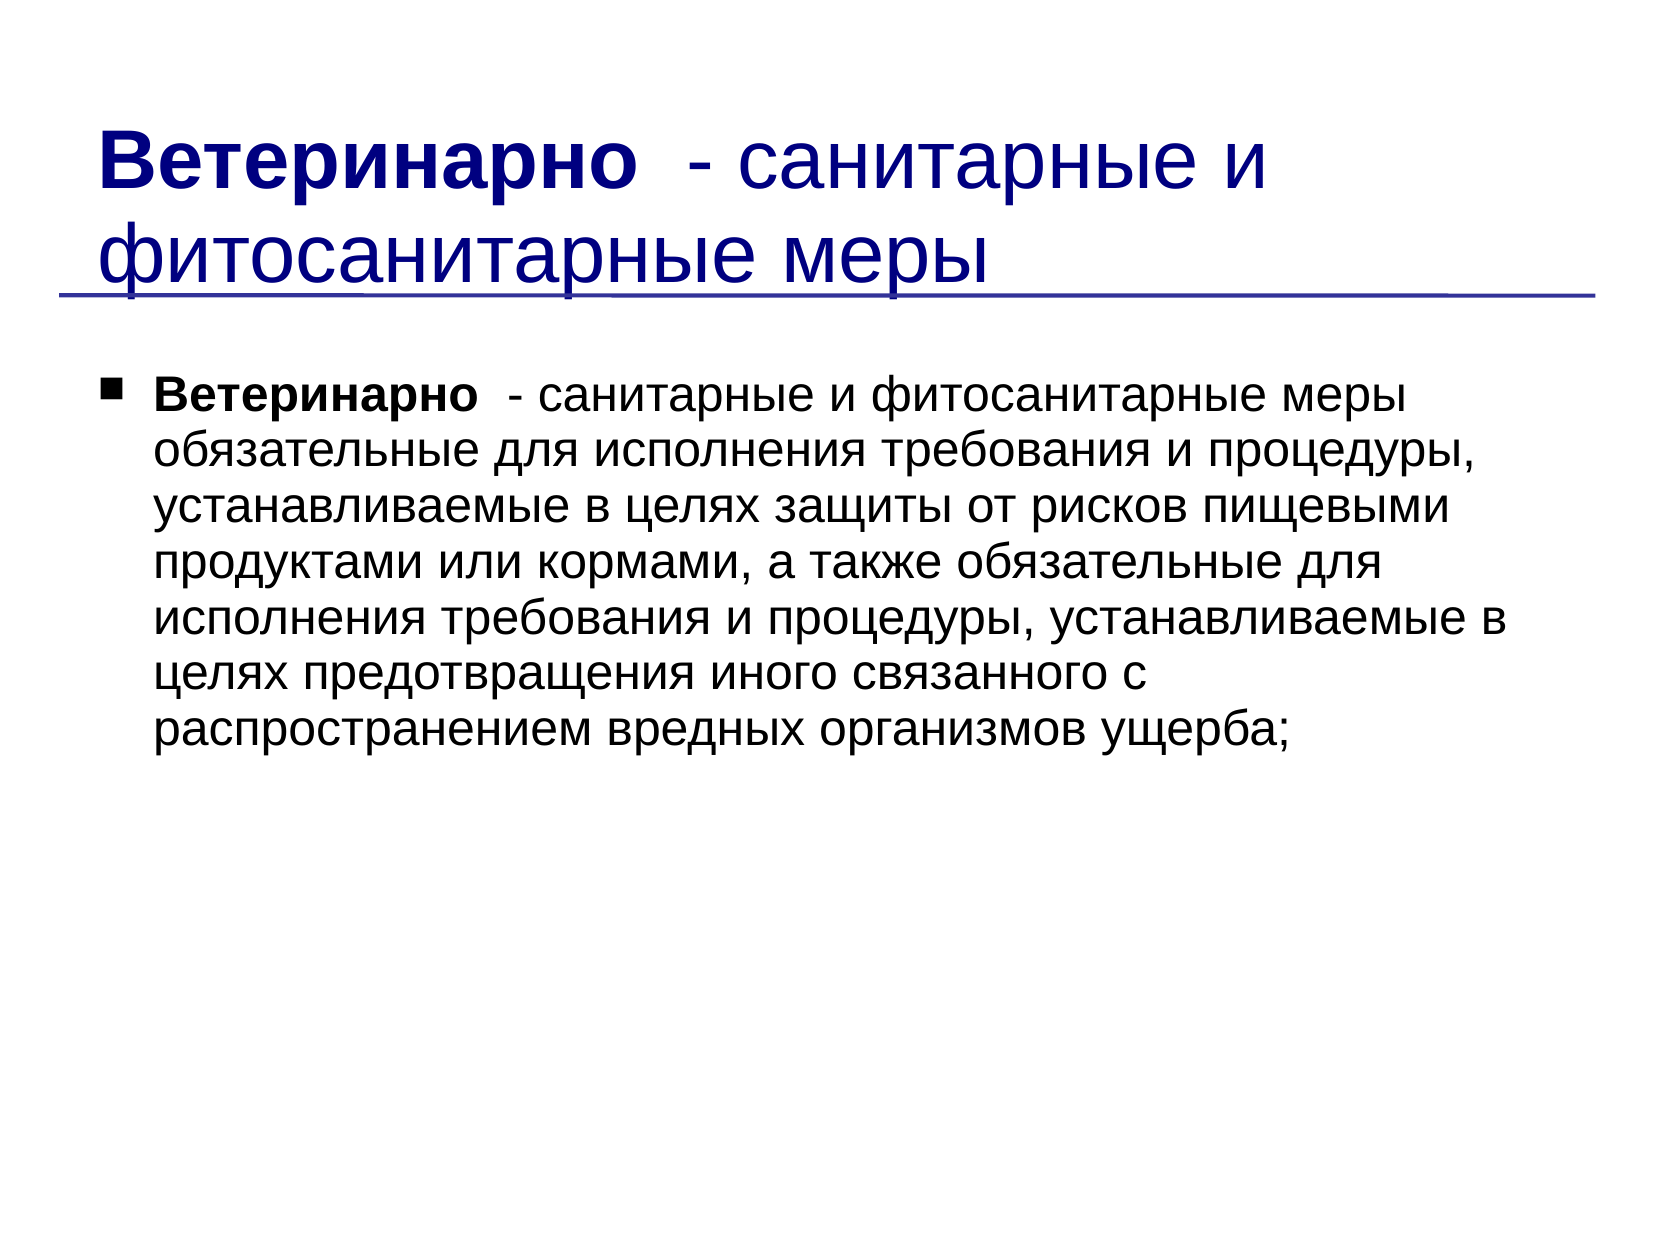

# Ветеринарно - санитарные и фитосанитарные меры
Ветеринарно - санитарные и фитосанитарные меры обязательные для исполнения требования и процедуры, устанавливаемые в целях защиты от рисков пищевыми продуктами или кормами, а также обязательные для исполнения требования и процедуры, устанавливаемые в целях предотвращения иного связанного с распространением вредных организмов ущерба;